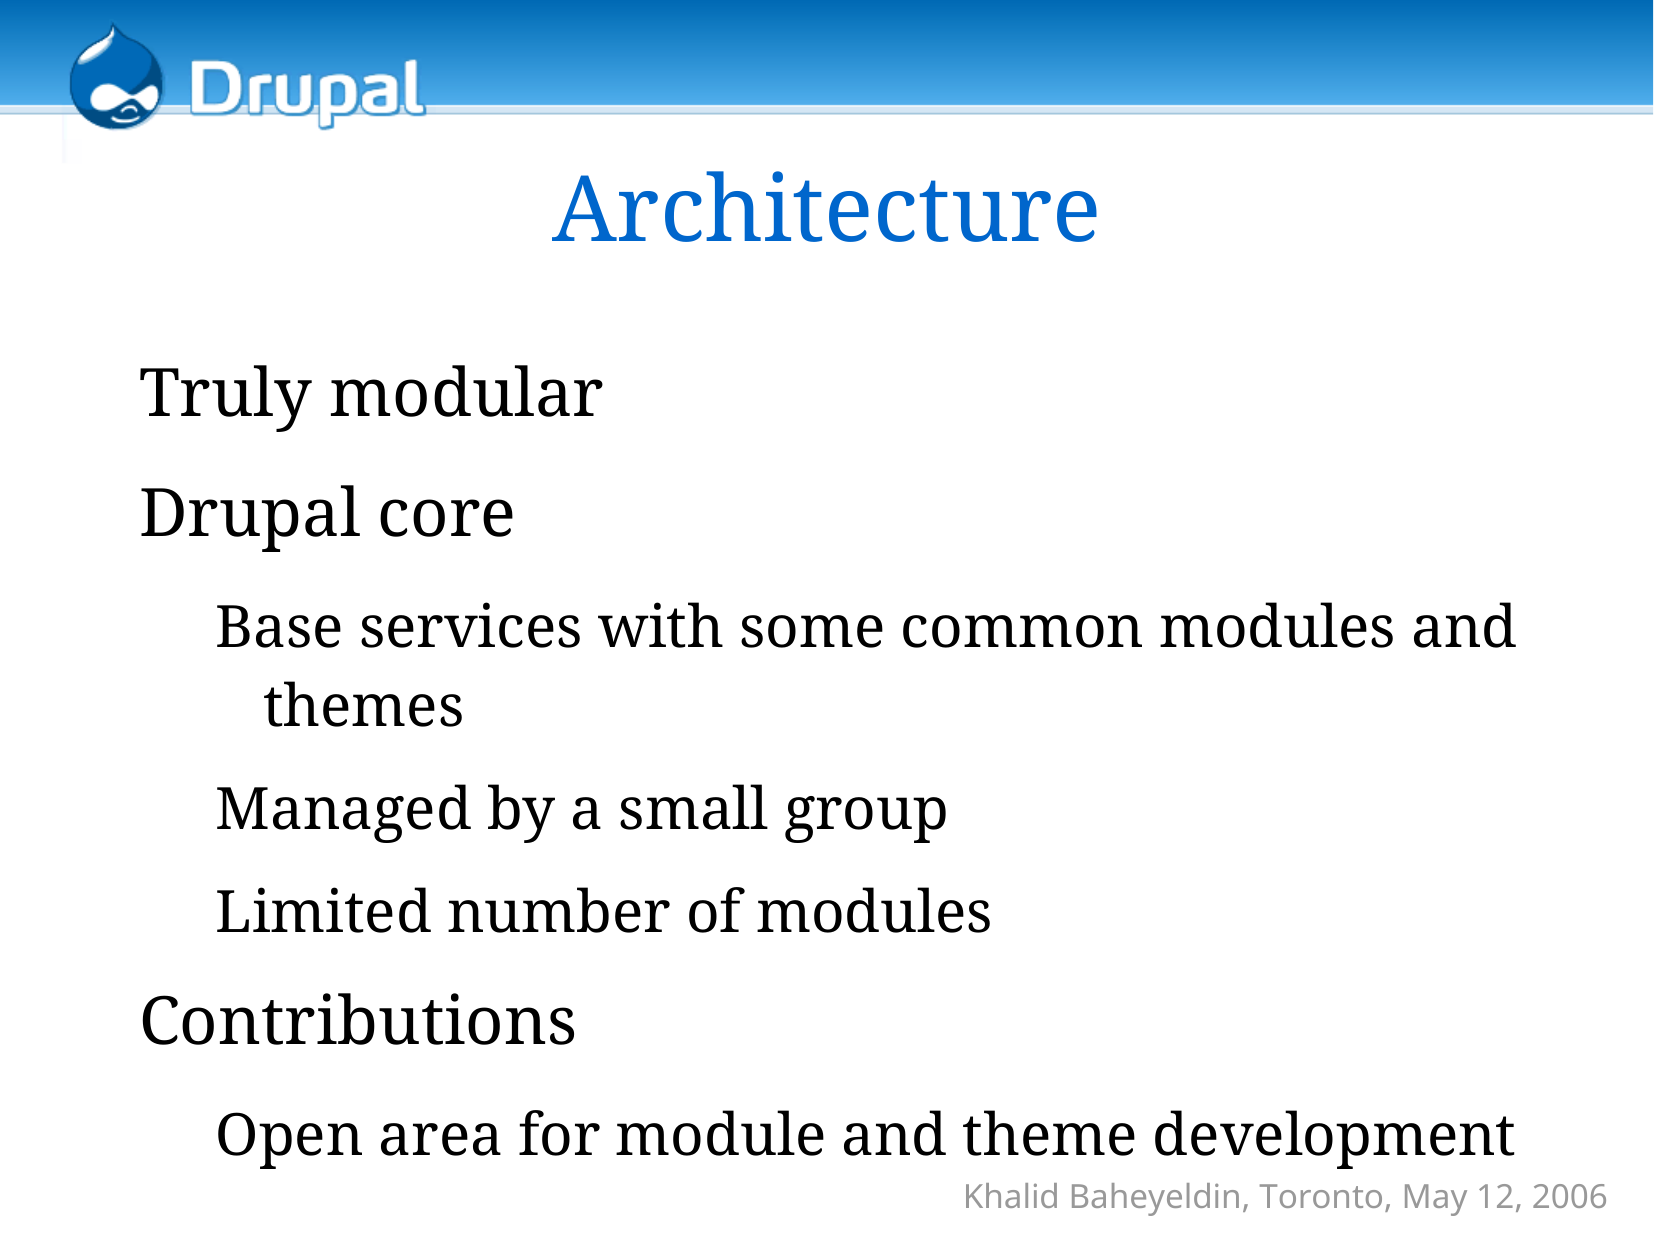

# Architecture
Truly modular
Drupal core
Base services with some common modules and themes
Managed by a small group
Limited number of modules
Contributions
Open area for module and theme development